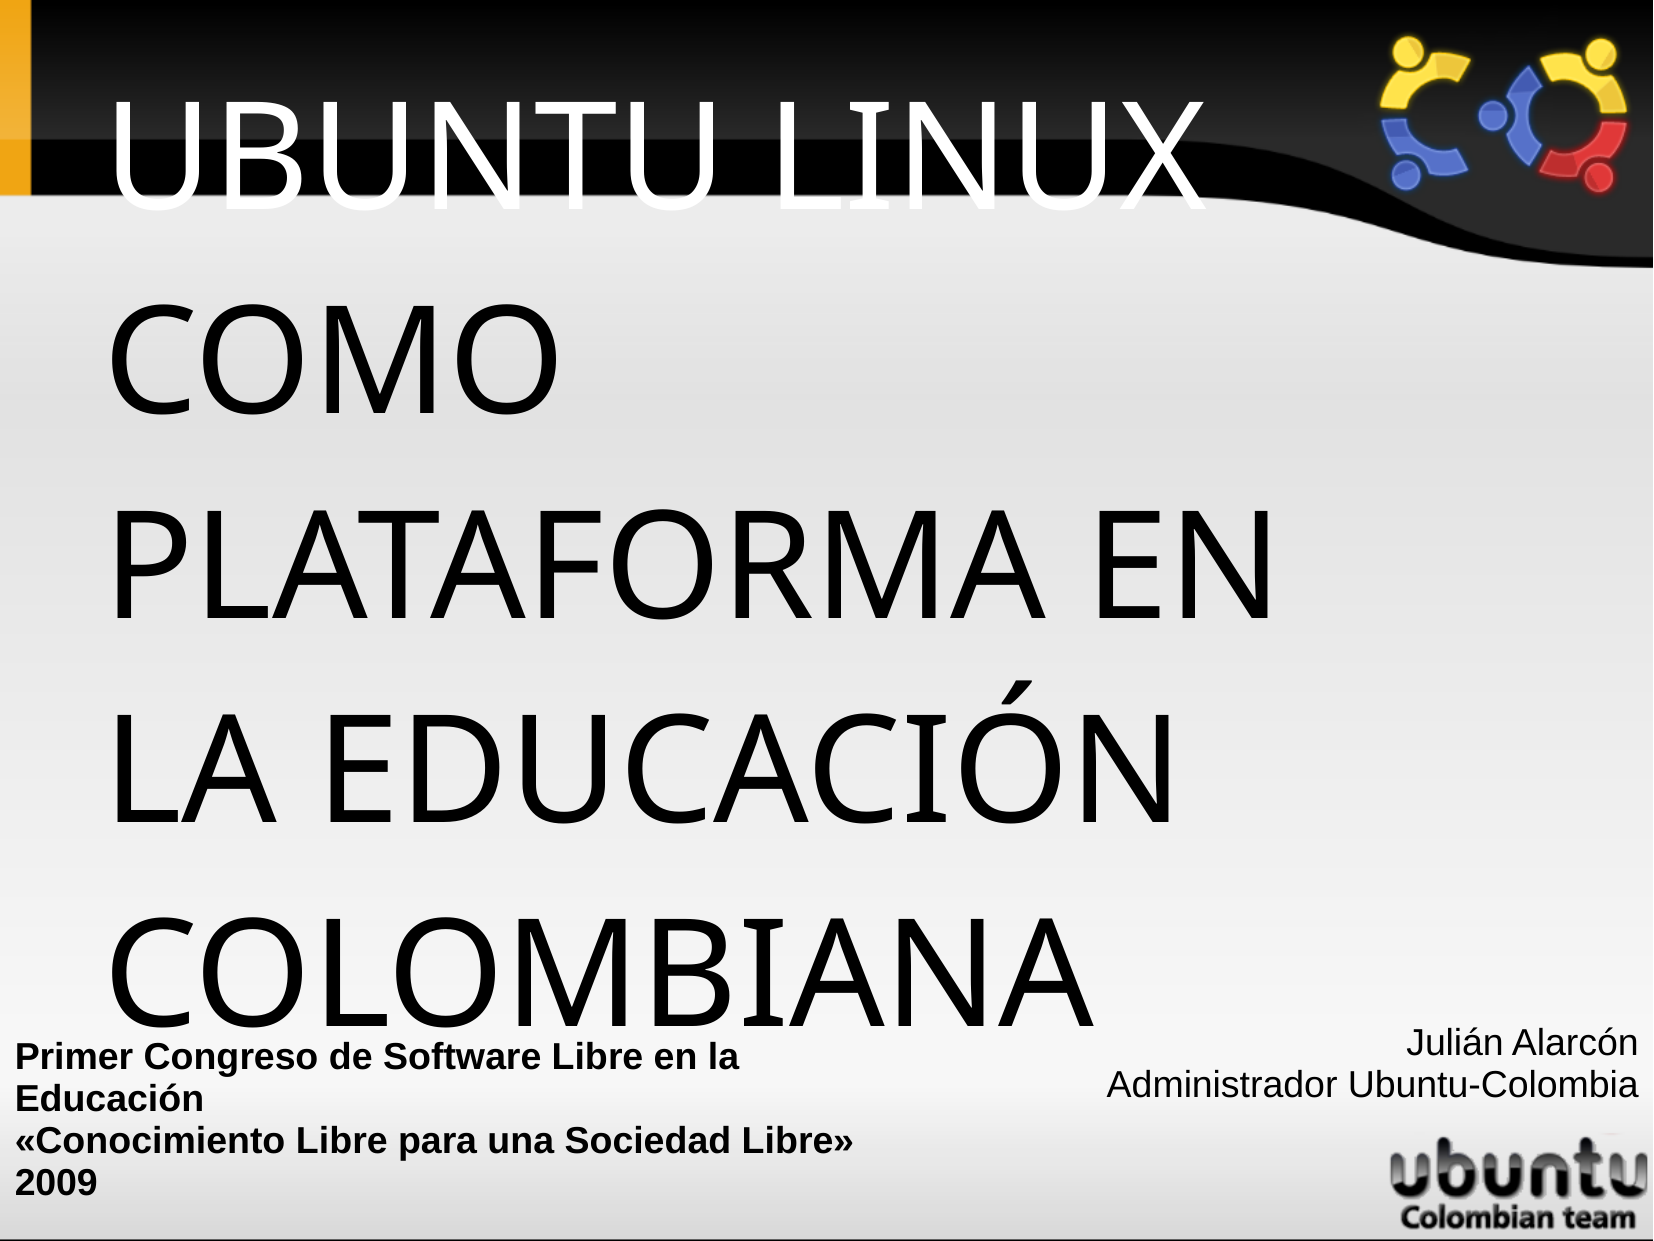

UBUNTU LINUX
COMO PLATAFORMA EN LA EDUCACIÓN COLOMBIANA
Julián Alarcón
Administrador Ubuntu-Colombia
Primer Congreso de Software Libre en la Educación‎
«Conocimiento Libre para una Sociedad Libre»
2009